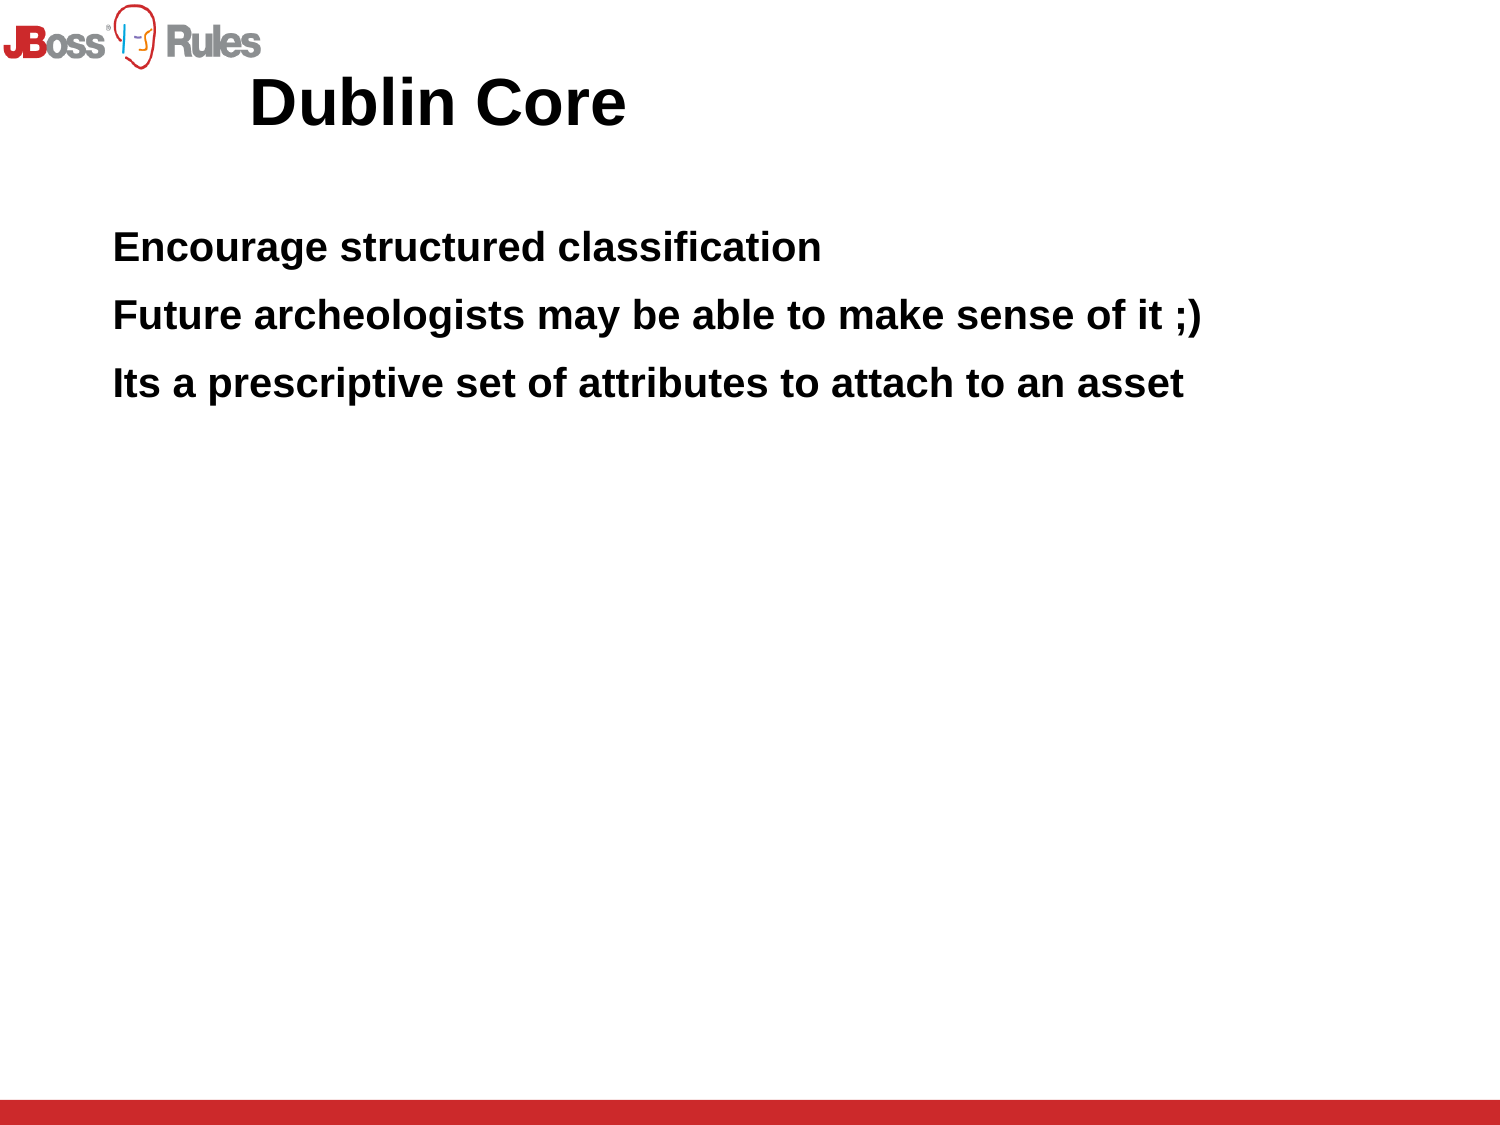

# Dublin Core
Encourage structured classification
Future archeologists may be able to make sense of it ;)
Its a prescriptive set of attributes to attach to an asset